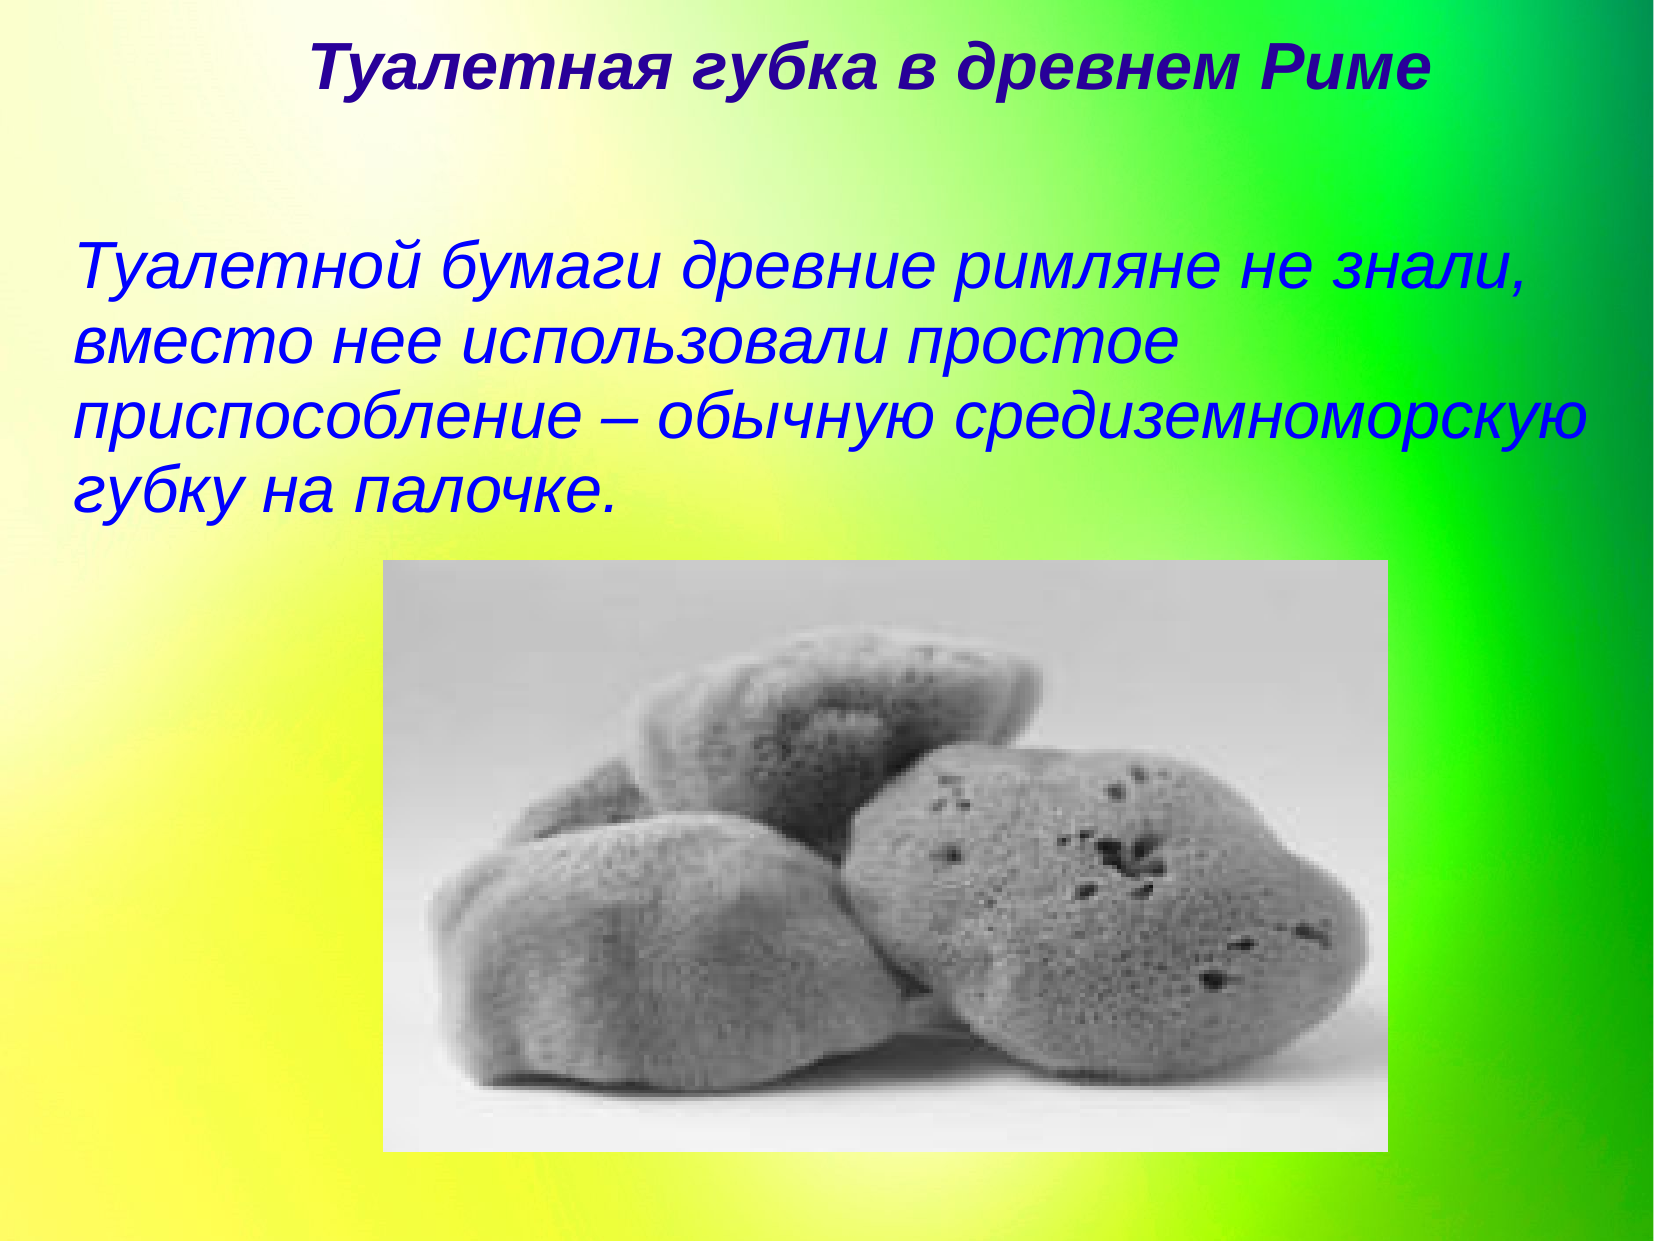

Туалетная губка в древнем Риме
Туалетной бумаги древние римляне не знали, вместо нее использовали простое приспособление – обычную средиземноморскую губку на палочке.